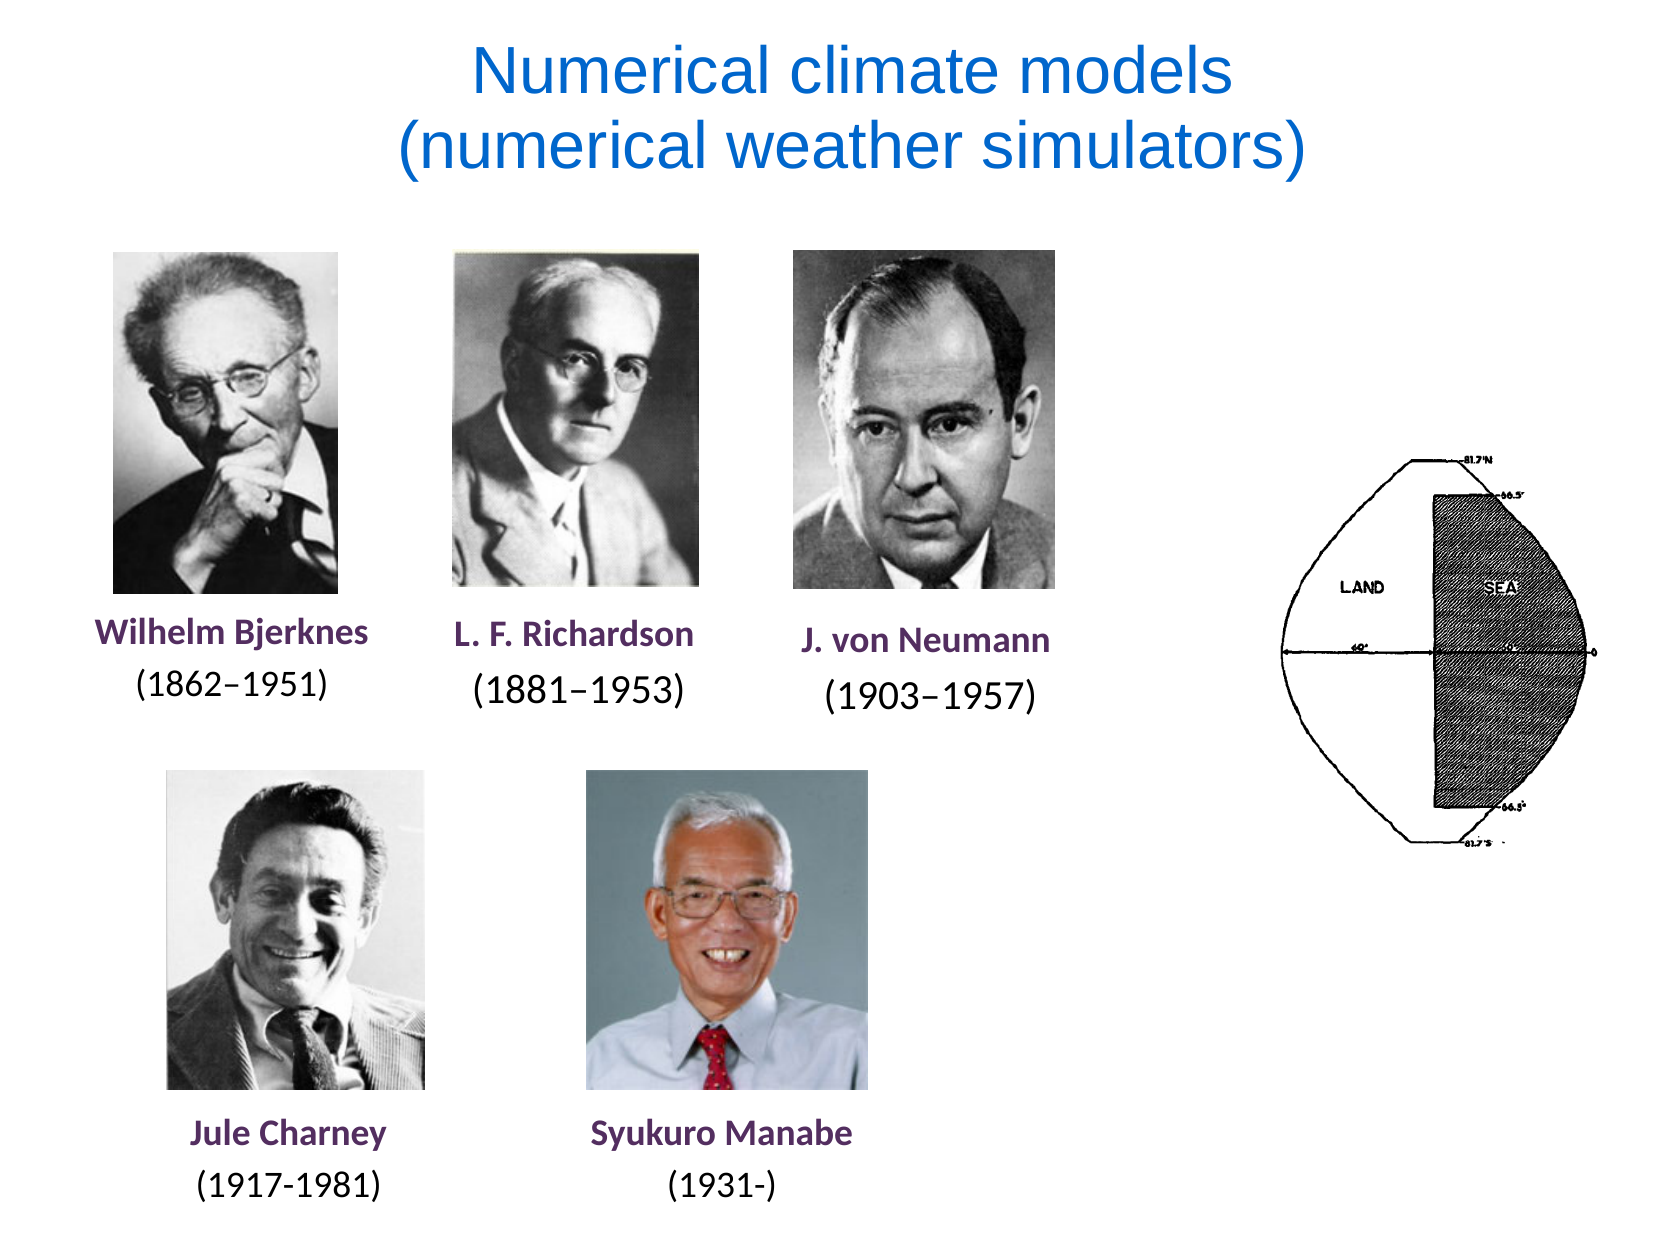

Numerical climate models
(numerical weather simulators)
Wilhelm Bjerknes
(1862–1951)
L. F. Richardson
(1881–1953)
J. von Neumann
(1903–1957)
Syukuro Manabe
(1931-)
Jule Charney
(1917-1981)